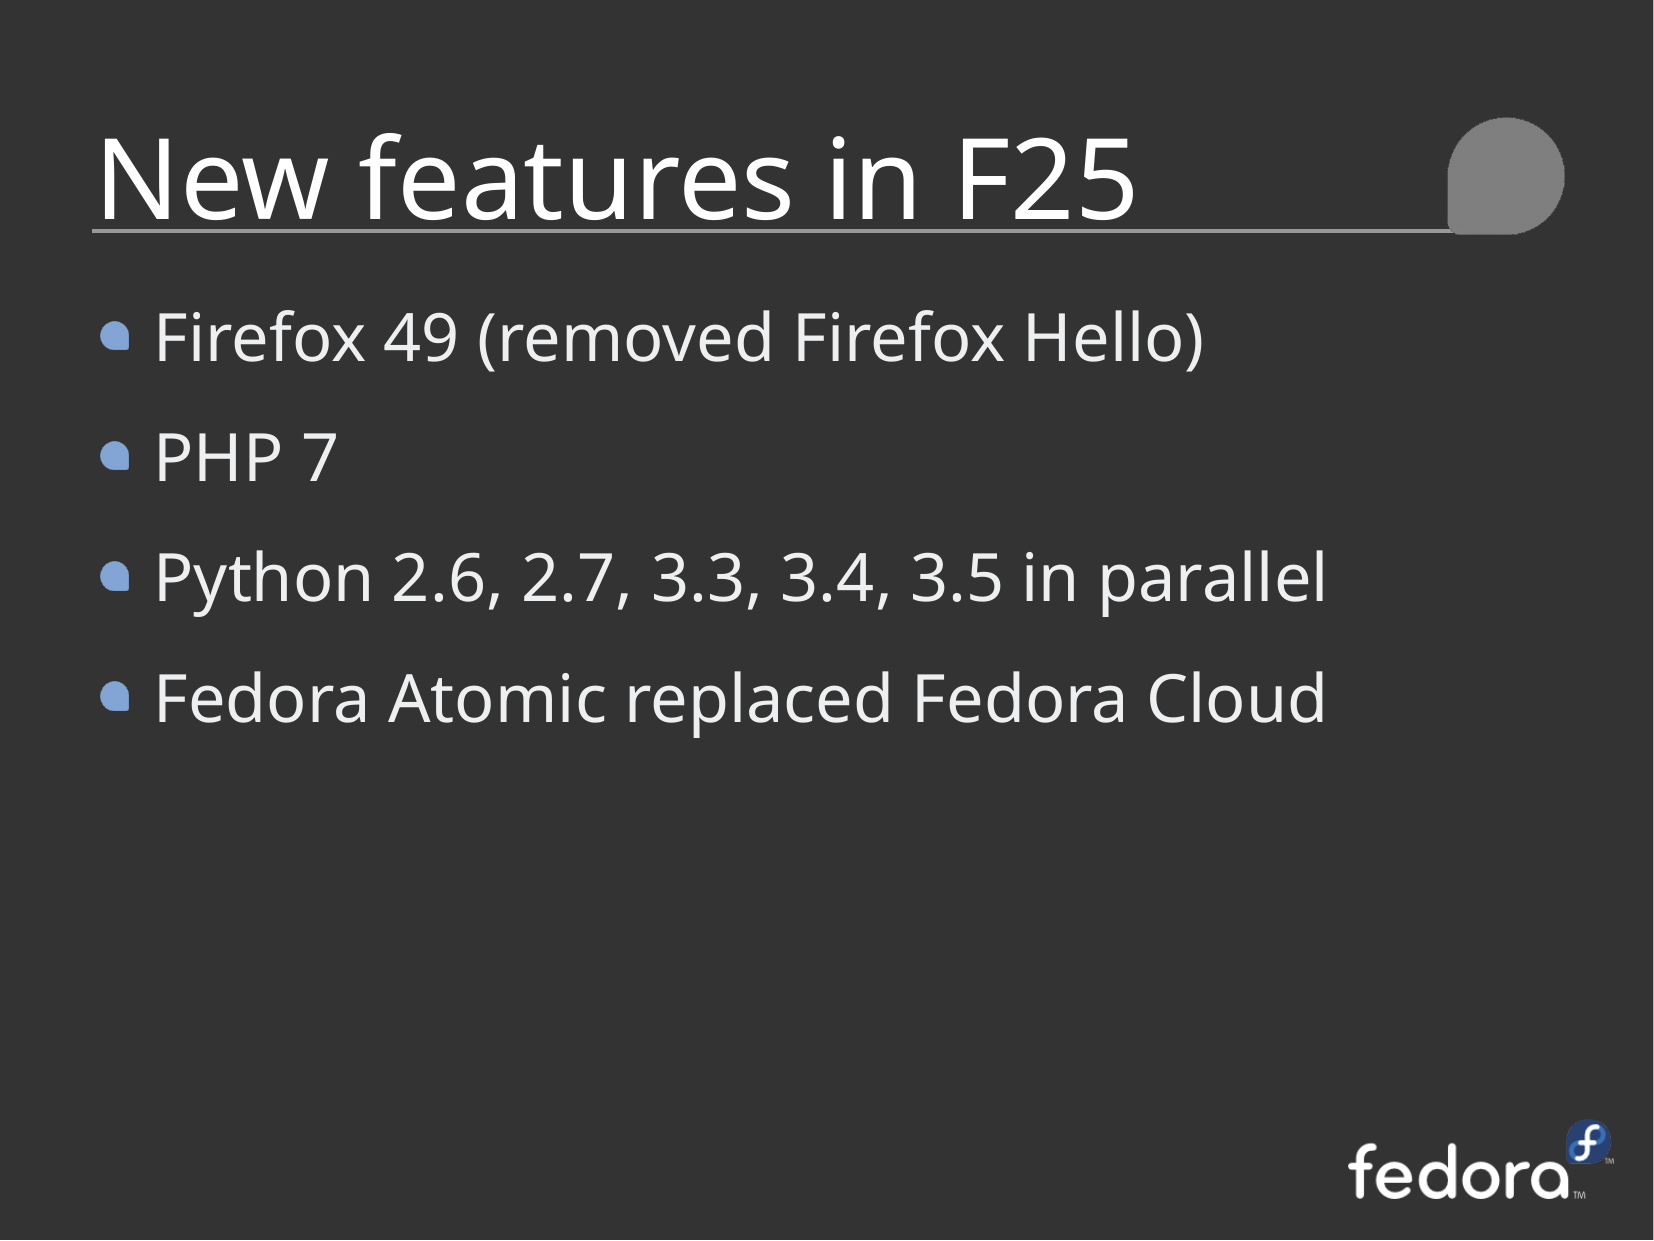

New features in F25
# Firefox 49 (removed Firefox Hello)
PHP 7
Python 2.6, 2.7, 3.3, 3.4, 3.5 in parallel
Fedora Atomic replaced Fedora Cloud